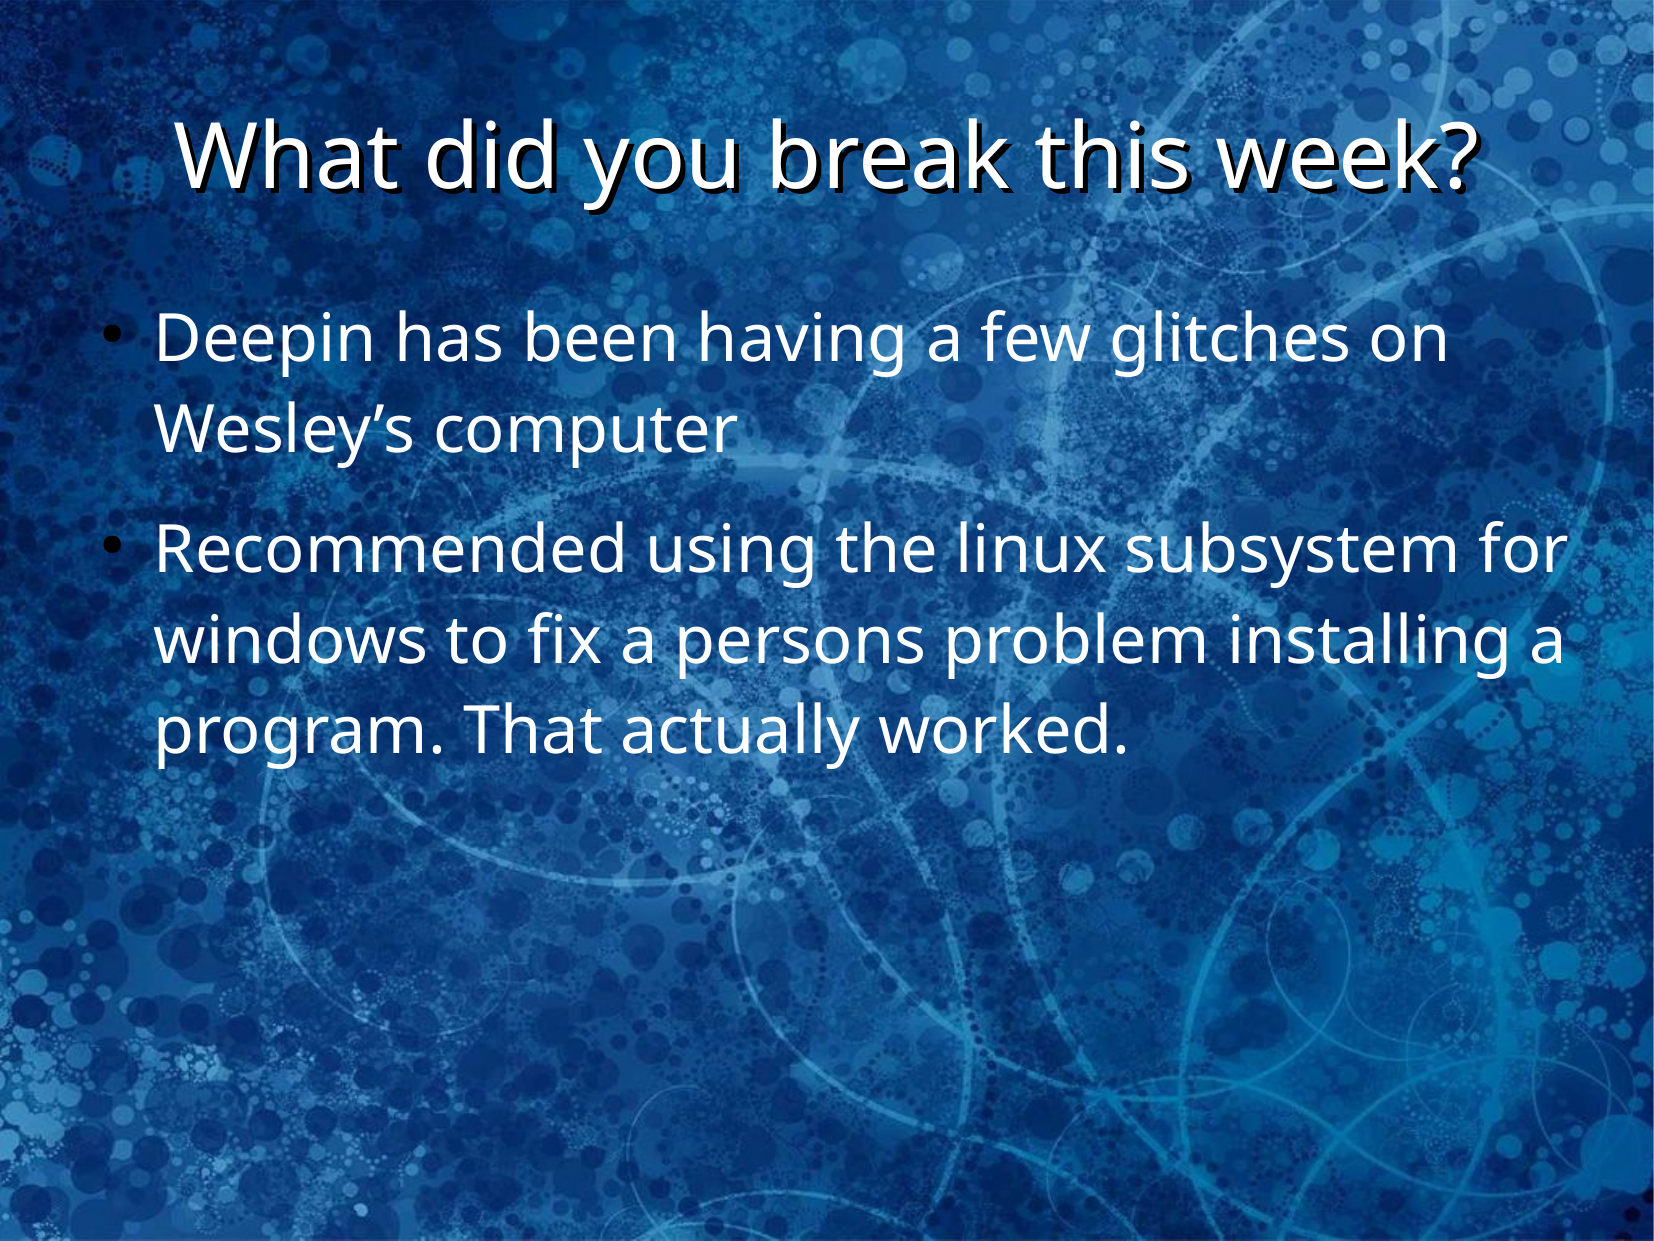

# What did you break this week?
Deepin has been having a few glitches on Wesley’s computer
Recommended using the linux subsystem for windows to fix a persons problem installing a program. That actually worked.